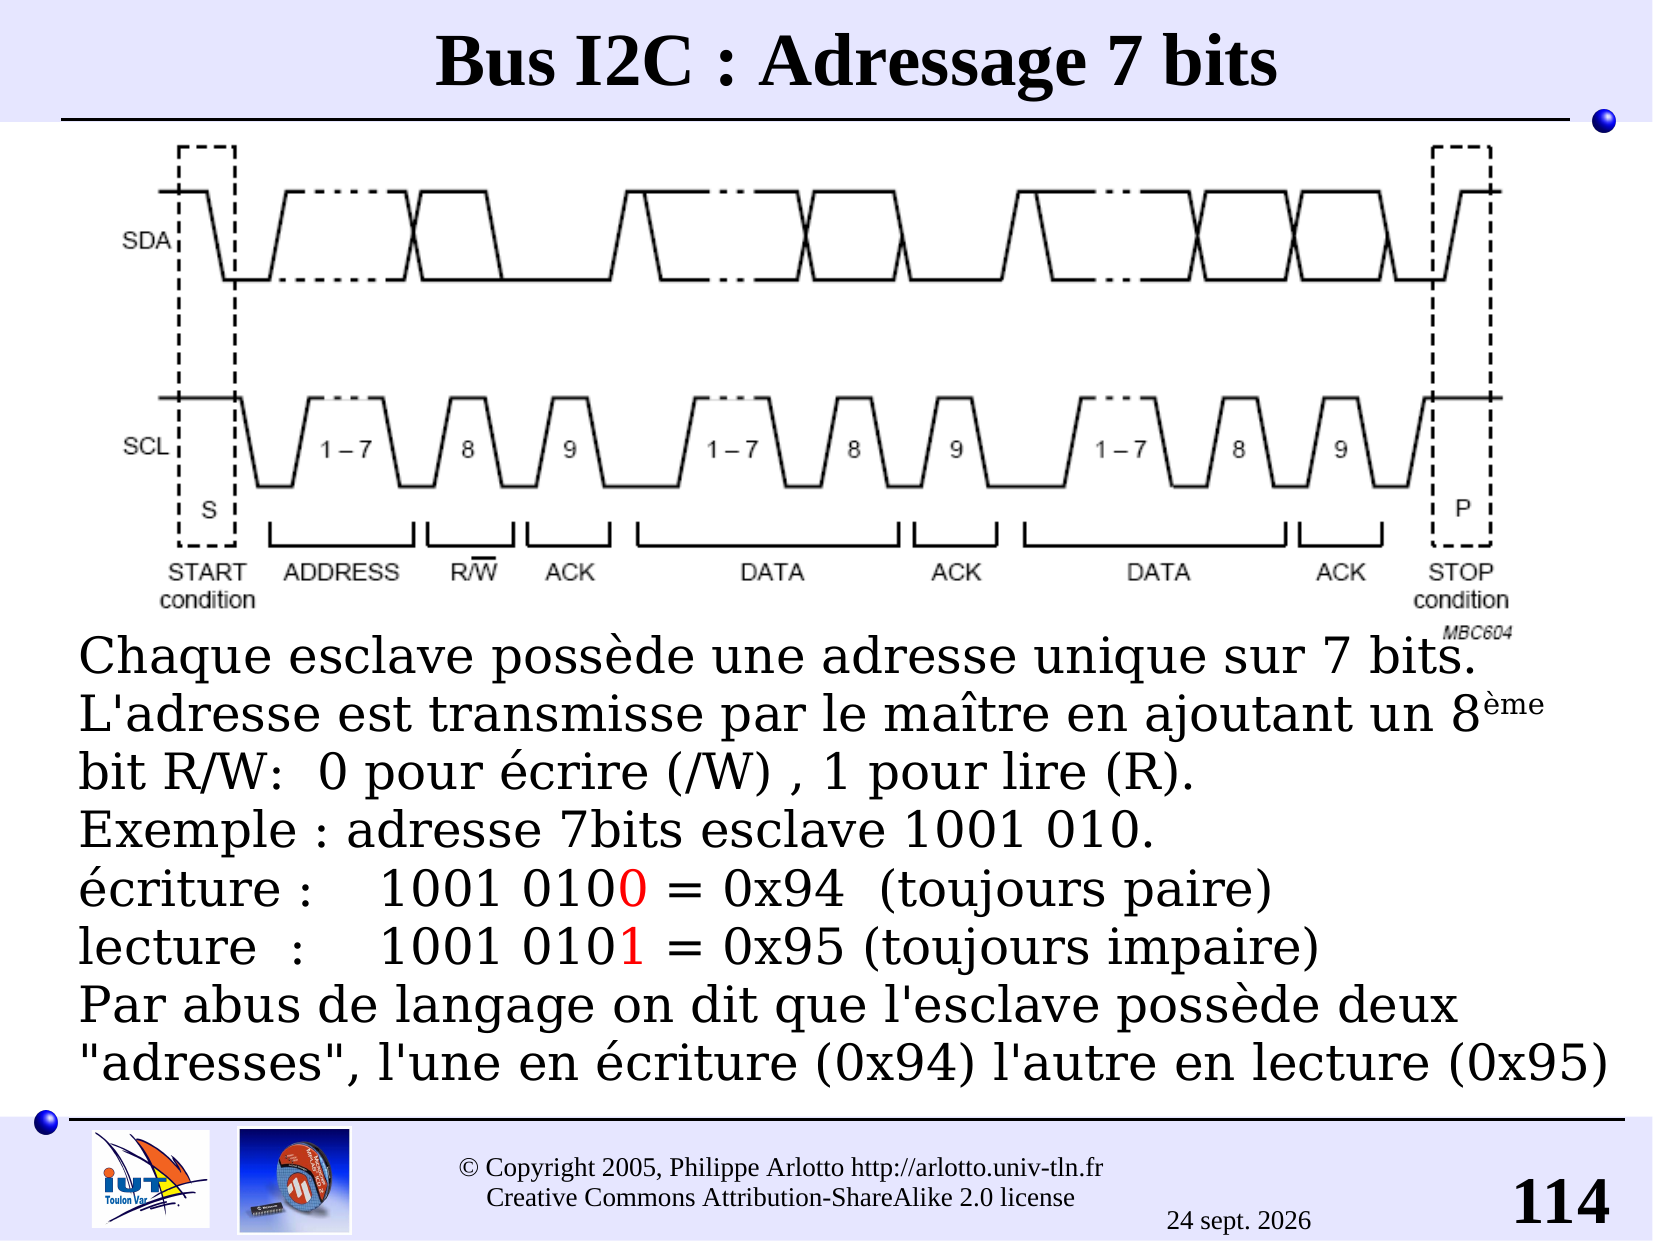

# Bus I2C : Adressage 7 bits
Chaque esclave possède une adresse unique sur 7 bits.
L'adresse est transmisse par le maître en ajoutant un 8ème
bit R/W: 0 pour écrire (/W) , 1 pour lire (R).
Exemple : adresse 7bits esclave 1001 010.
écriture : 	1001 0100 = 0x94 (toujours paire)
lecture : 	1001 0101 = 0x95 (toujours impaire)
Par abus de langage on dit que l'esclave possède deux
"adresses", l'une en écriture (0x94) l'autre en lecture (0x95)